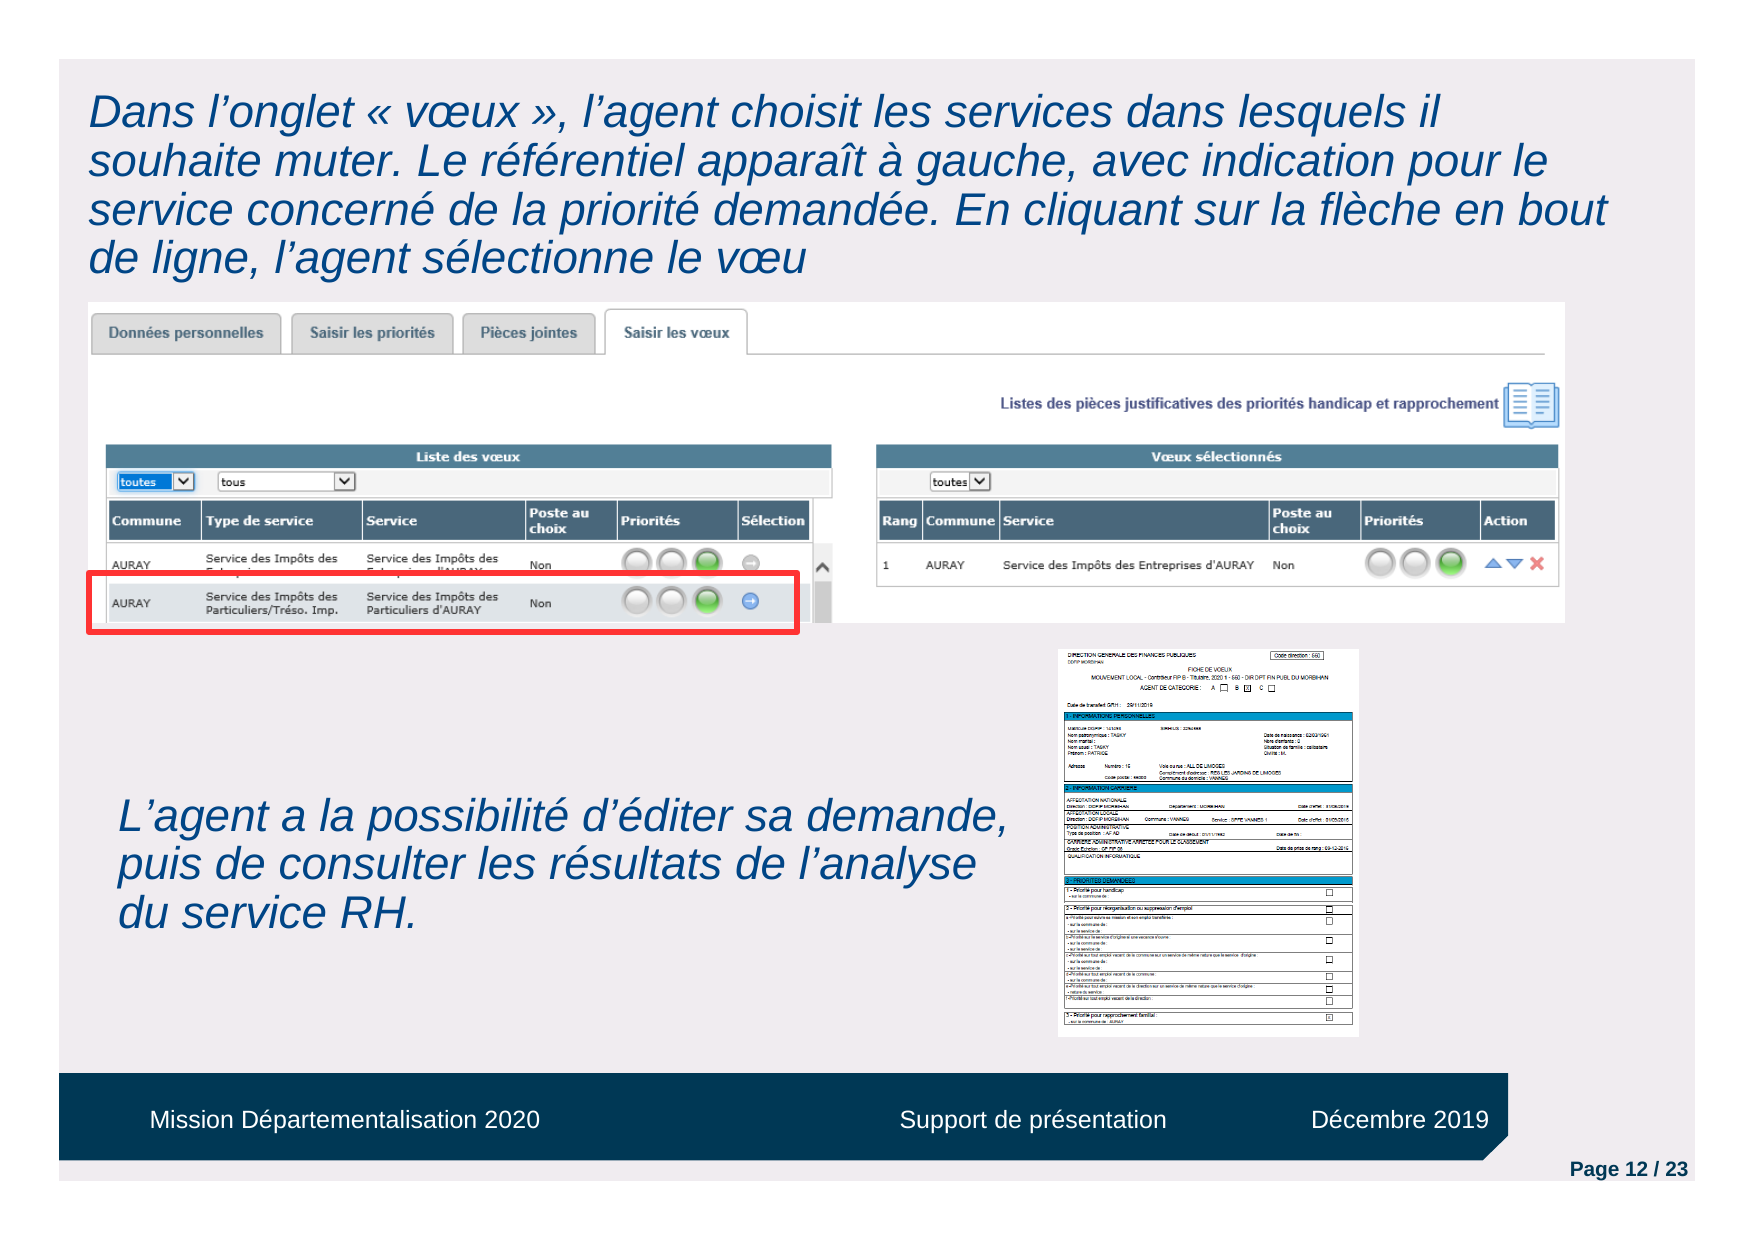

# Dans l’onglet « vœux », l’agent choisit les services dans lesquels il souhaite muter. Le référentiel apparaît à gauche, avec indication pour le service concerné de la priorité demandée. En cliquant sur la flèche en bout de ligne, l’agent sélectionne le vœu
L’agent a la possibilité d’éditer sa demande, puis de consulter les résultats de l’analyse du service RH.